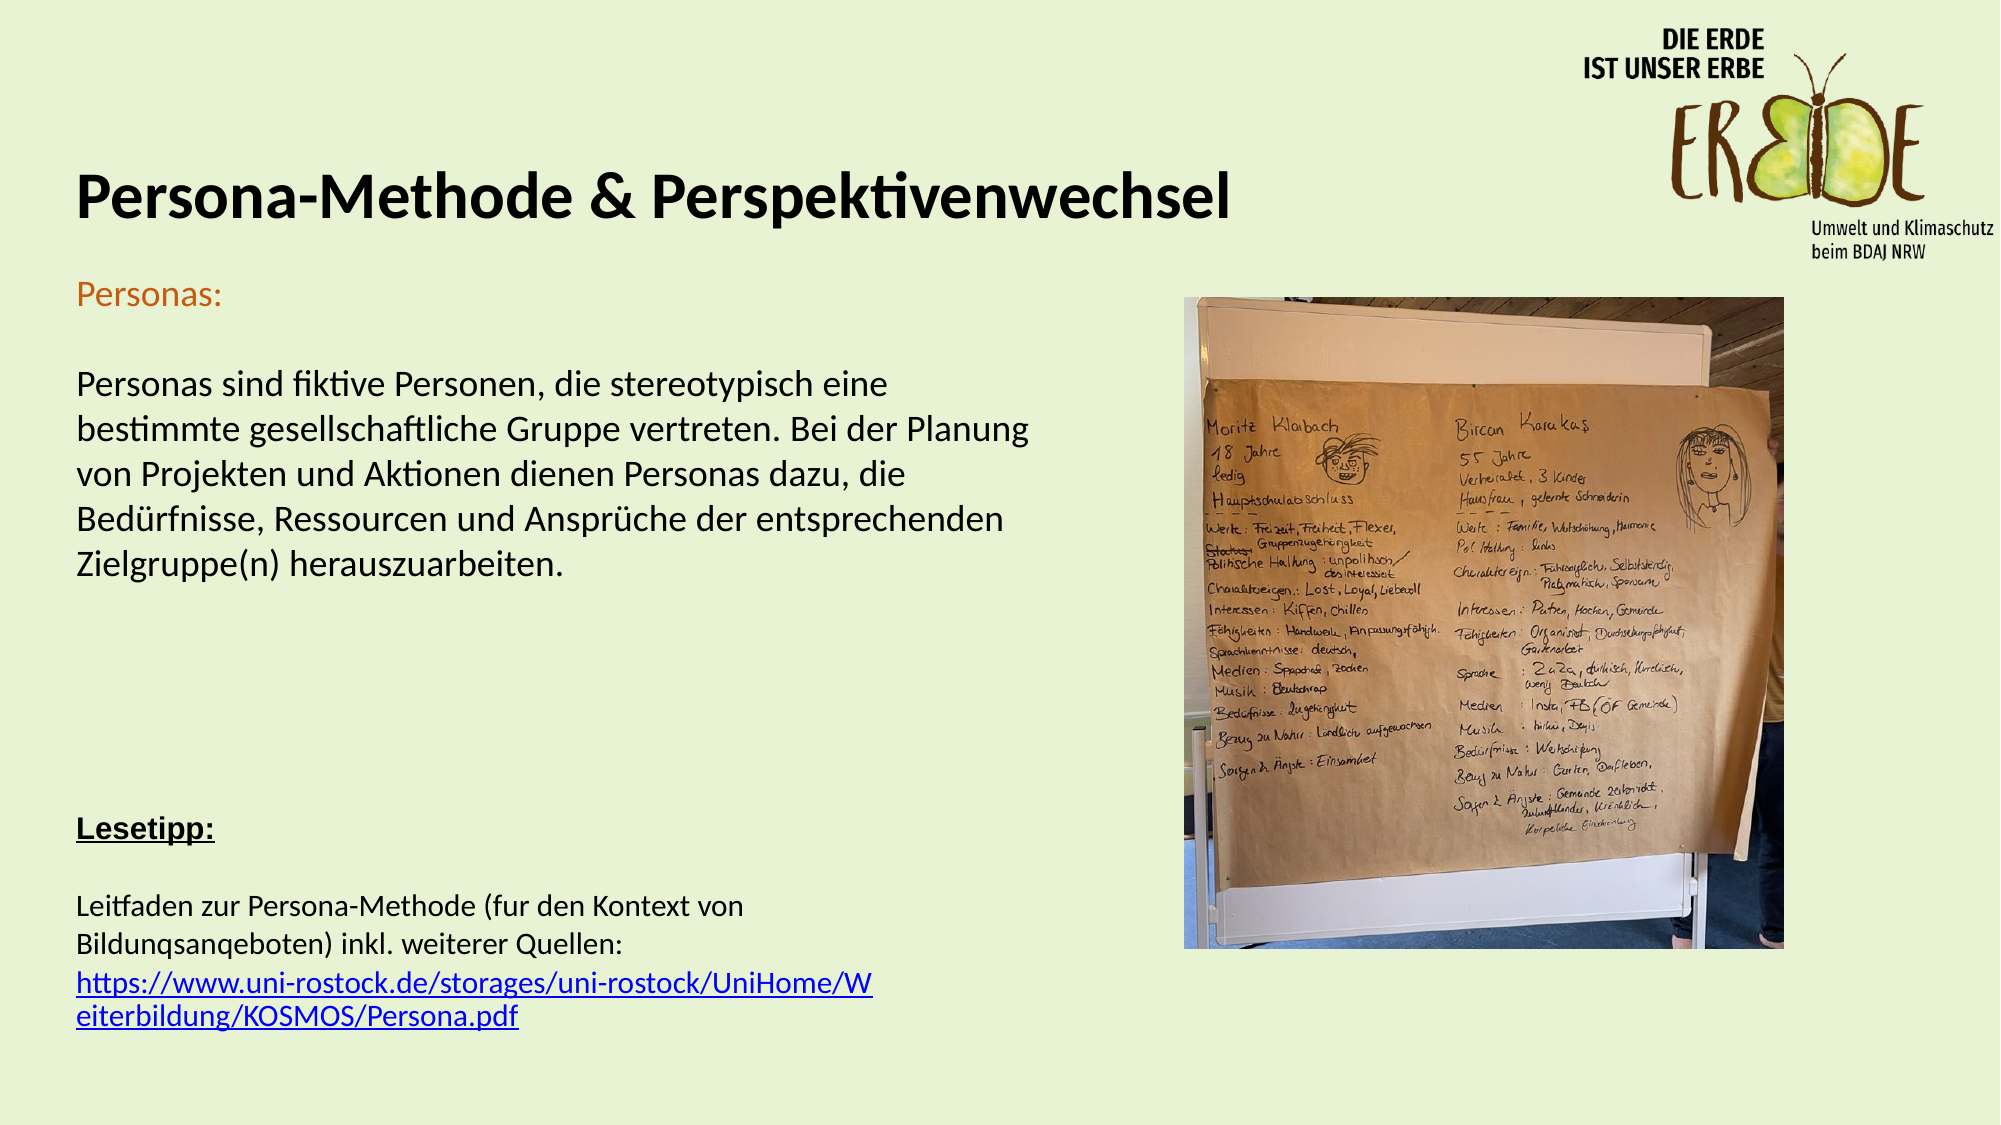

Persona-Methode & Perspektivenwechsel
Personas:
Personas sind fiktive Personen, die stereotypisch eine bestimmte gesellschaftliche Gruppe vertreten. Bei der Planung von Projekten und Aktionen dienen Personas dazu, die Bedürfnisse, Ressourcen und Ansprüche der entsprechenden Zielgruppe(n) herauszuarbeiten.
Lesetipp:
Leitfaden zur Persona-Methode (fur den Kontext von Bildunqsanqeboten) inkl. weiterer Quellen:
https://www.uni-rostock.de/storages/uni-rostock/UniHome/Weiterbildung/KOSMOS/Persona.pdf